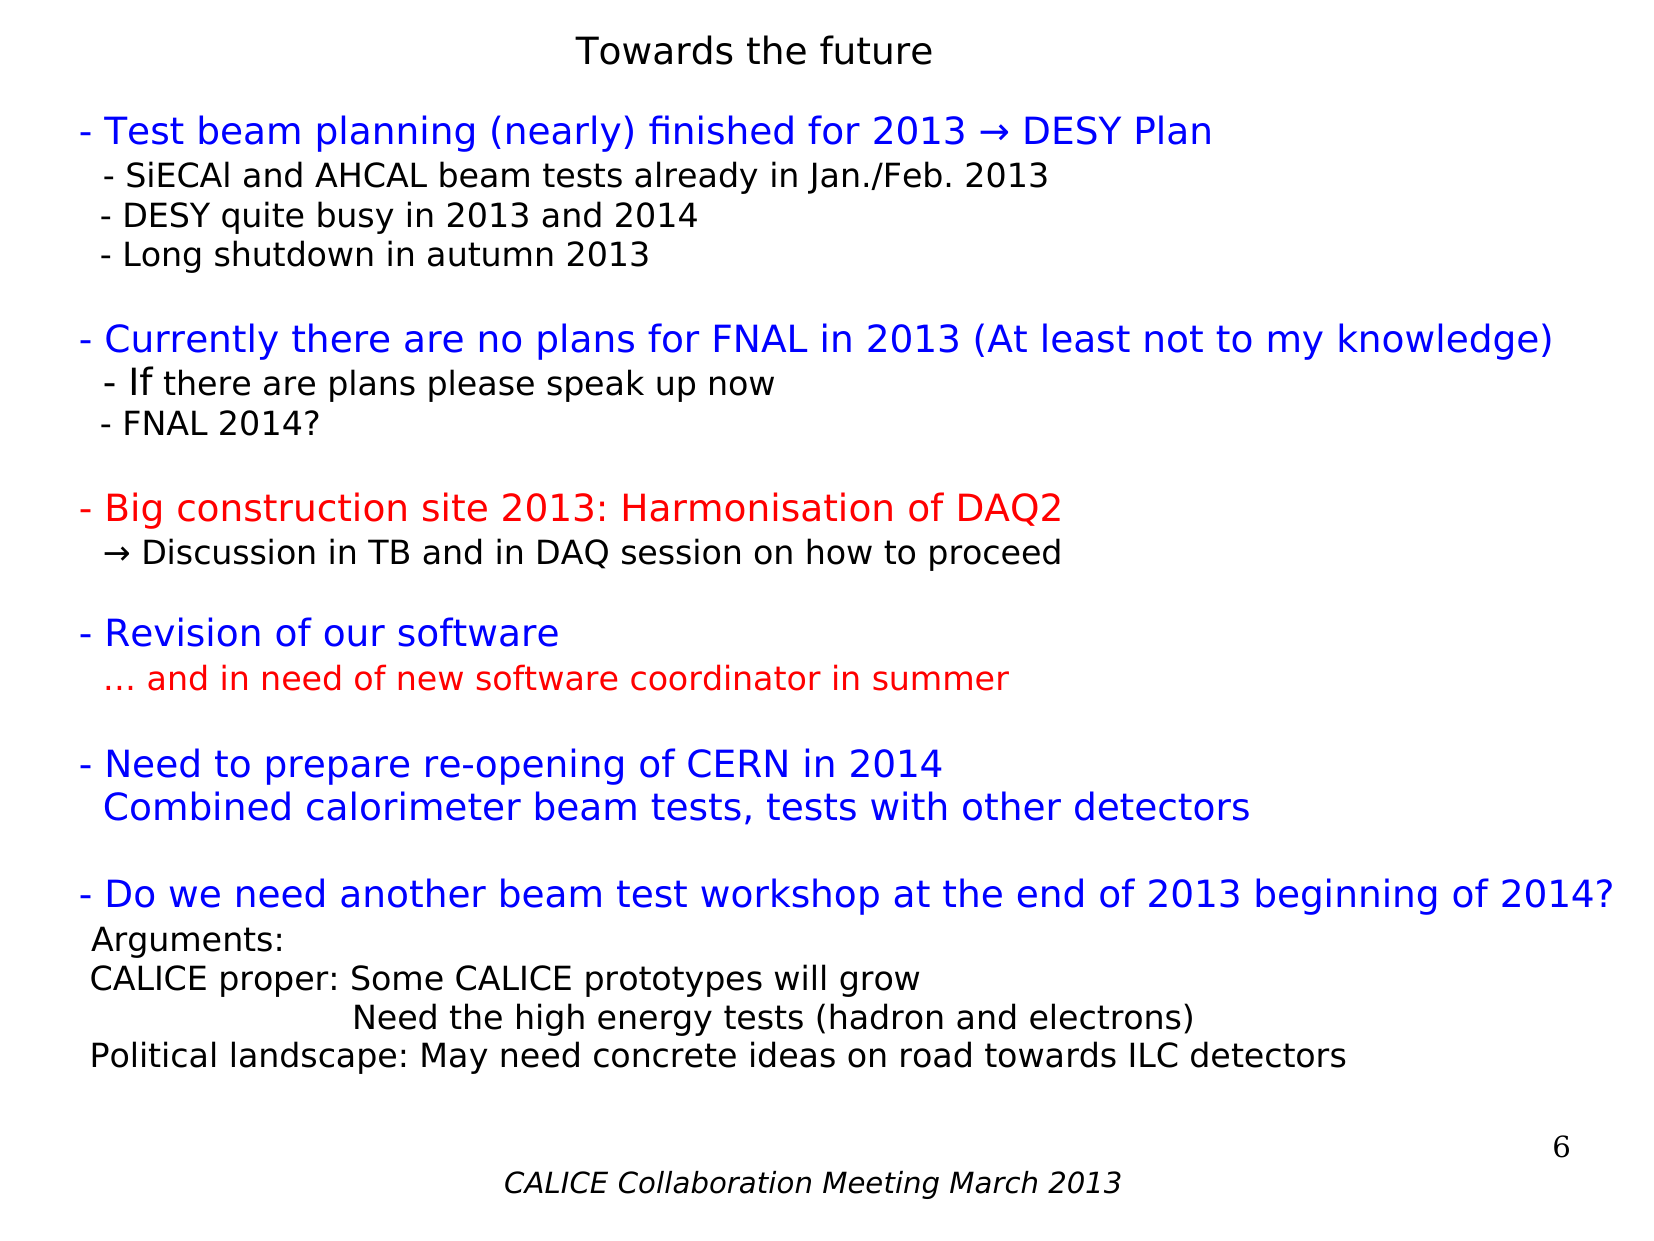

Towards the future
- Test beam planning (nearly) finished for 2013 → DESY Plan
 - SiECAl and AHCAL beam tests already in Jan./Feb. 2013
 - DESY quite busy in 2013 and 2014
 - Long shutdown in autumn 2013
- Currently there are no plans for FNAL in 2013 (At least not to my knowledge)
 - If there are plans please speak up now
 - FNAL 2014?
- Big construction site 2013: Harmonisation of DAQ2
 → Discussion in TB and in DAQ session on how to proceed
- Revision of our software
 … and in need of new software coordinator in summer
- Need to prepare re-opening of CERN in 2014
 Combined calorimeter beam tests, tests with other detectors
- Do we need another beam test workshop at the end of 2013 beginning of 2014?
 Arguments:
 CALICE proper: Some CALICE prototypes will grow
 Need the high energy tests (hadron and electrons)
 Political landscape: May need concrete ideas on road towards ILC detectors
6